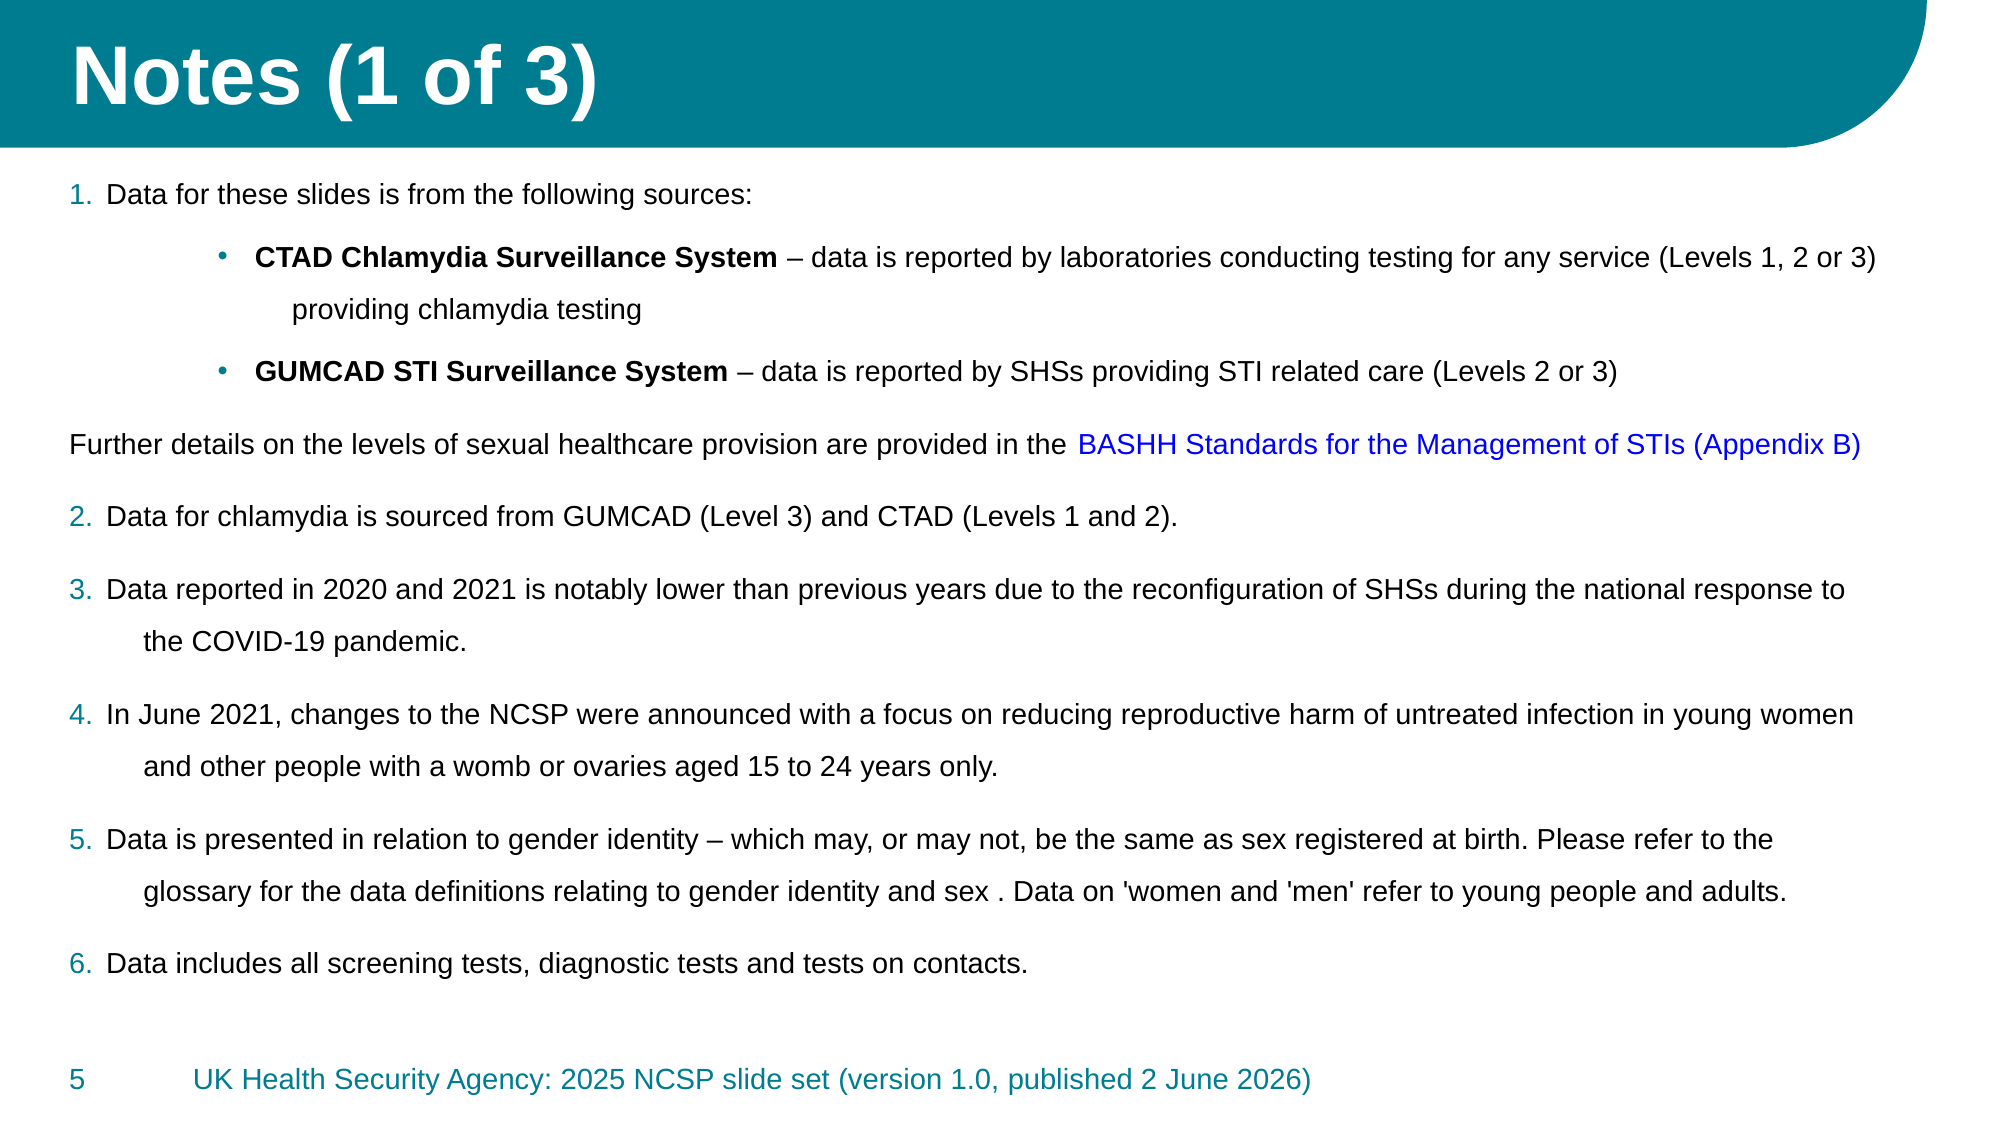

# Notes (1 of 3)
Data for these slides is from the following sources:
CTAD Chlamydia Surveillance System – data is reported by laboratories conducting testing for any service (Levels 1, 2 or 3) providing chlamydia testing
GUMCAD STI Surveillance System – data is reported by SHSs providing STI related care (Levels 2 or 3)
Further details on the levels of sexual healthcare provision are provided in the BASHH Standards for the Management of STIs (Appendix B)
Data for chlamydia is sourced from GUMCAD (Level 3) and CTAD (Levels 1 and 2).
Data reported in 2020 and 2021 is notably lower than previous years due to the reconfiguration of SHSs during the national response to the COVID-19 pandemic.
In June 2021, changes to the NCSP were announced with a focus on reducing reproductive harm of untreated infection in young women and other people with a womb or ovaries aged 15 to 24 years only.
Data is presented in relation to gender identity – which may, or may not, be the same as sex registered at birth. Please refer to the glossary for the data definitions relating to gender identity and sex . Data on 'women and 'men' refer to young people and adults.
Data includes all screening tests, diagnostic tests and tests on contacts.
5